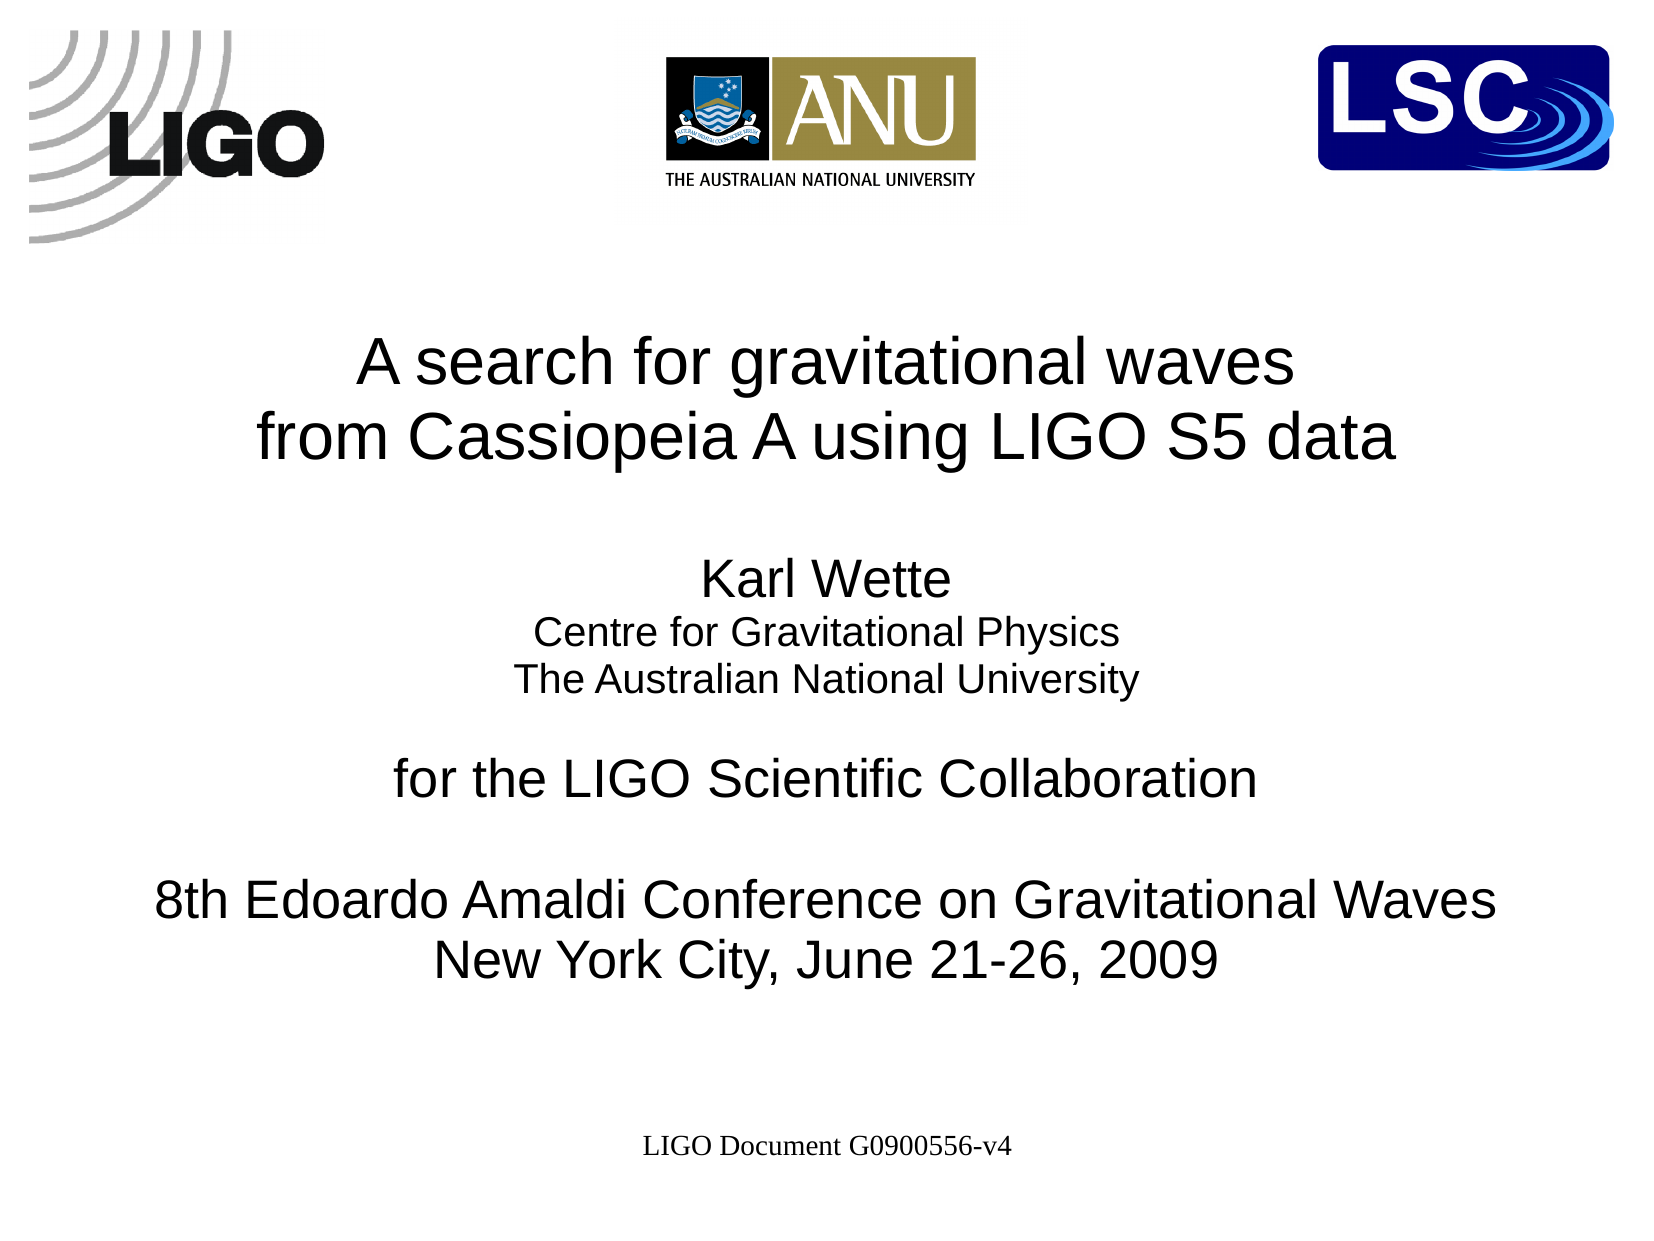

# A search for gravitational waves
from Cassiopeia A using LIGO S5 data
Karl Wette
Centre for Gravitational Physics
The Australian National University
for the LIGO Scientific Collaboration
8th Edoardo Amaldi Conference on Gravitational Waves
New York City, June 21-26, 2009
LIGO Document G0900556-v4